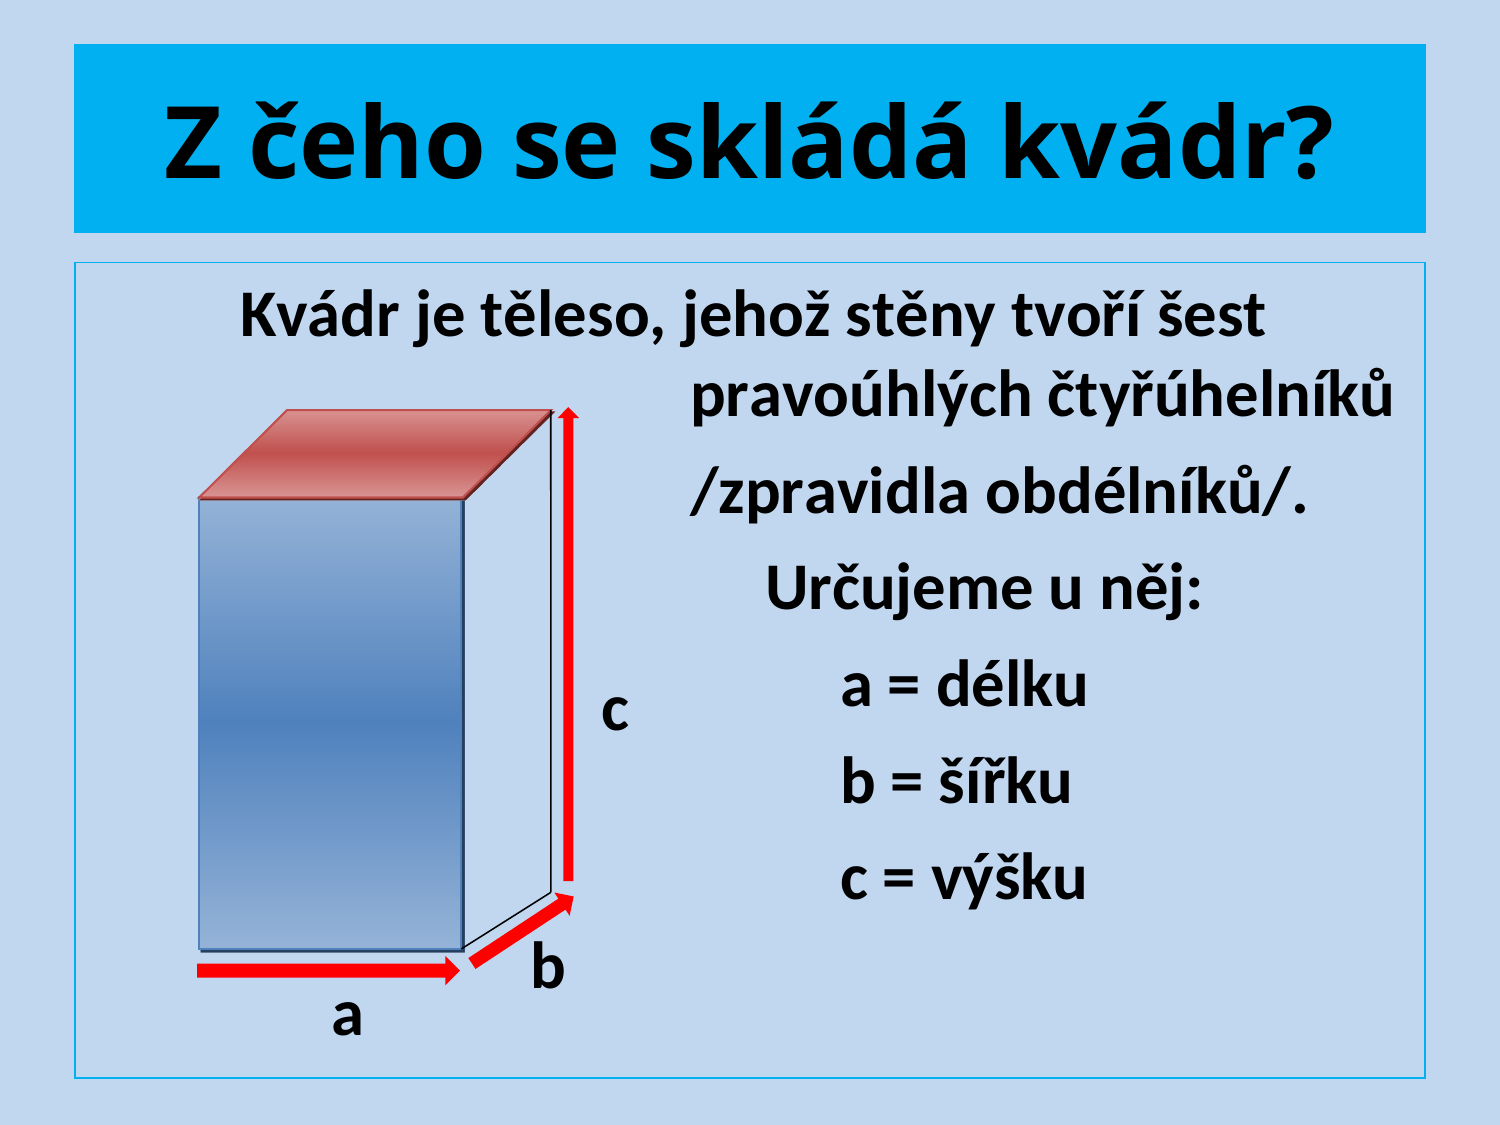

# Z čeho se skládá kvádr?
		Kvádr je těleso, jehož stěny tvoří šest 					pravoúhlých čtyřúhelníků
					/zpravidla obdélníků/.
					 Určujeme u něj:
						a = délku
						b = šířku
						c = výšku
c
b
a